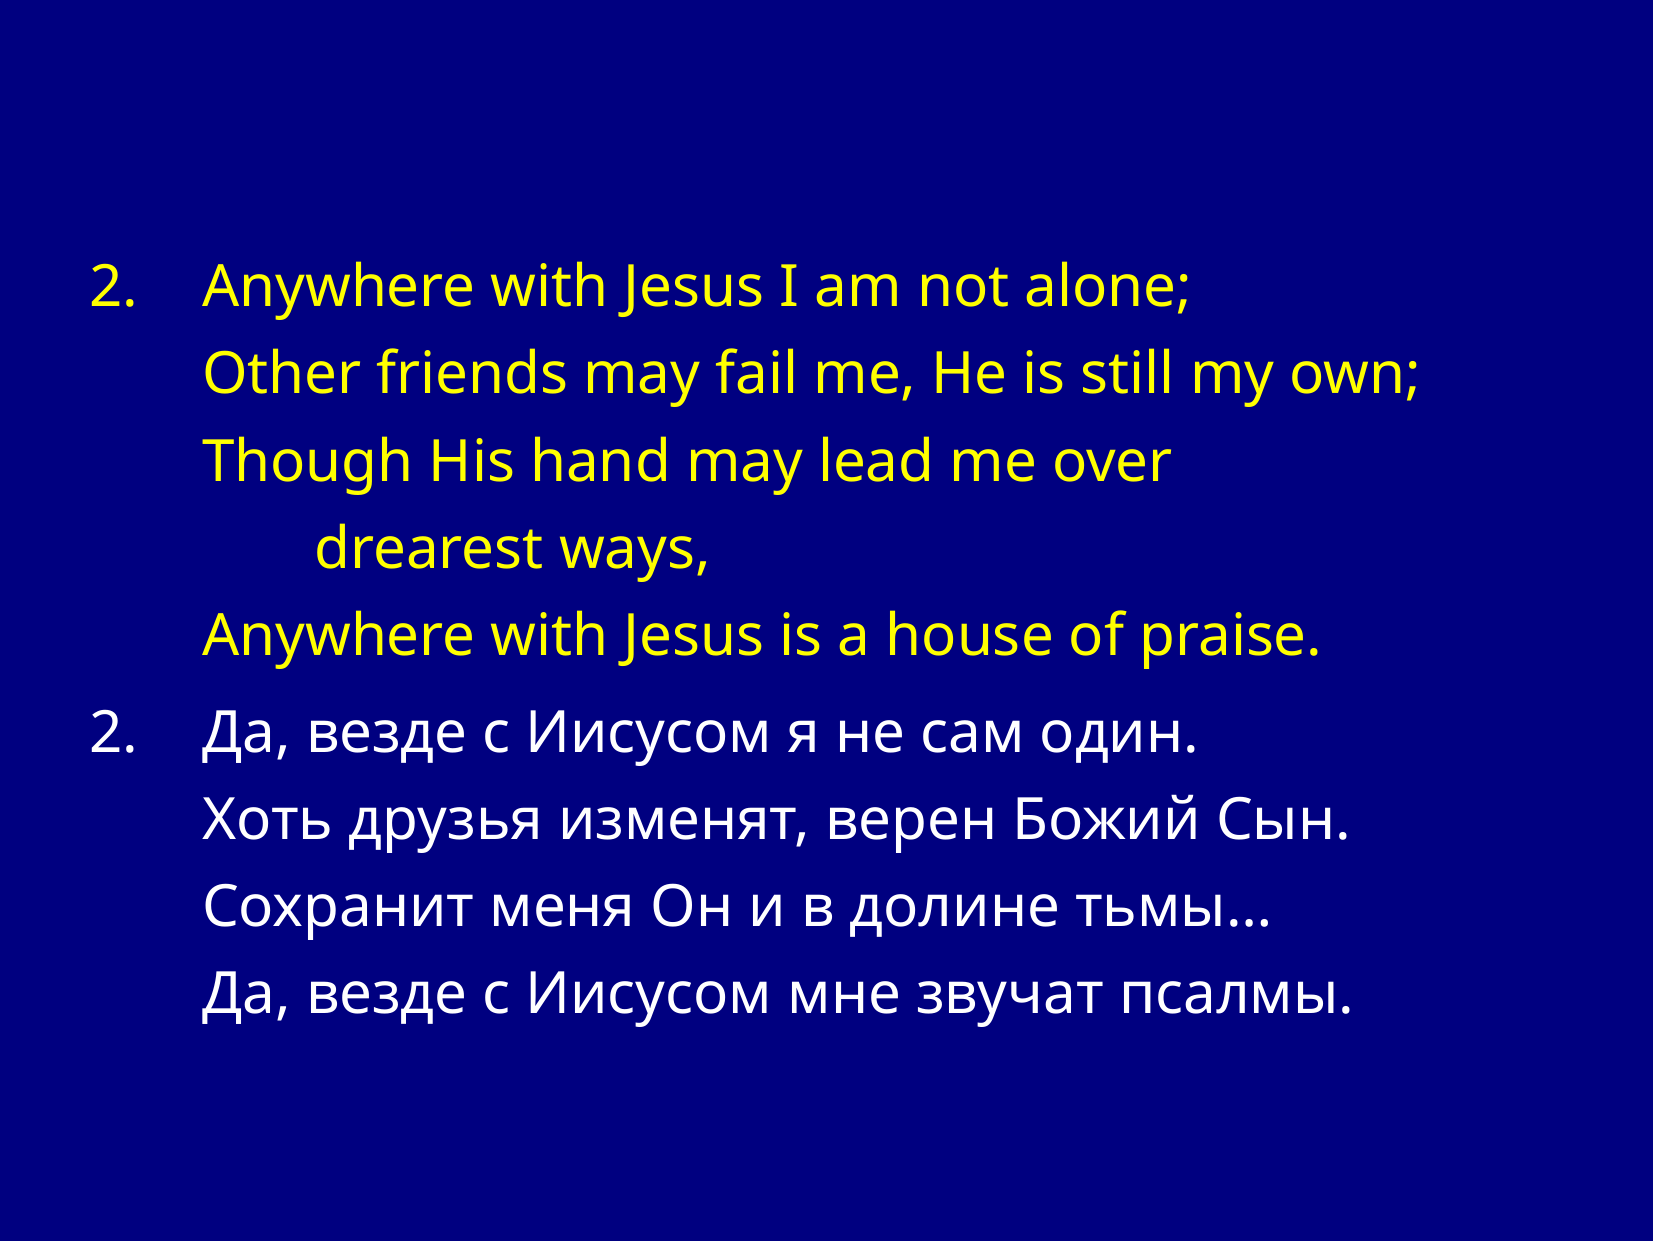

2.	Anywhere with Jesus I am not alone;
	Other friends may fail me, He is still my own;
	Though His hand may lead me over
		drearest ways,
	Anywhere with Jesus is a house of praise.
2.	Да, везде с Иисусом я не сам один.
	Хоть друзья изменят, верен Божий Сын.
	Сохранит меня Он и в долине тьмы…
	Да, везде с Иисусом мне звучат псалмы.